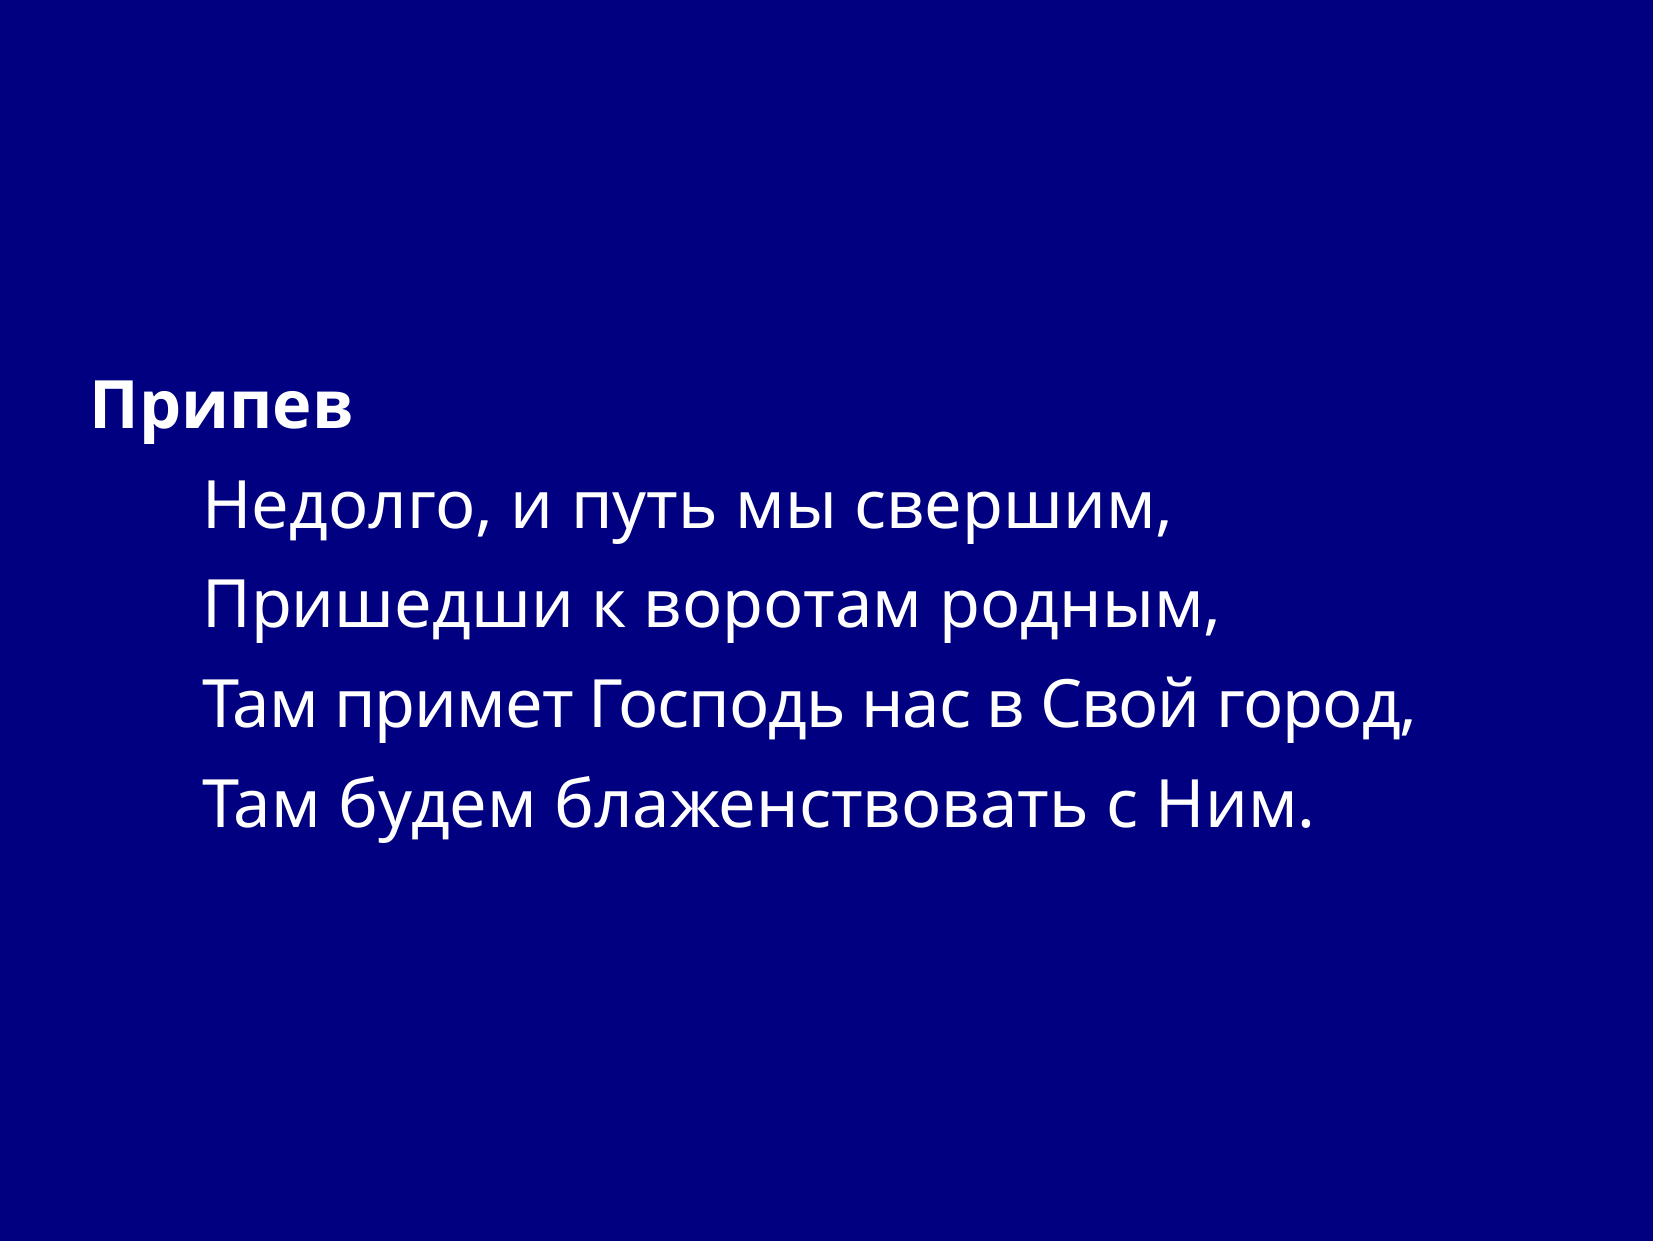

Припев
	Недолго, и путь мы свершим,
	Пришедши к воротам родным,
	Там примет Господь нас в Свой город,
	Там будем блаженствовать с Ним.